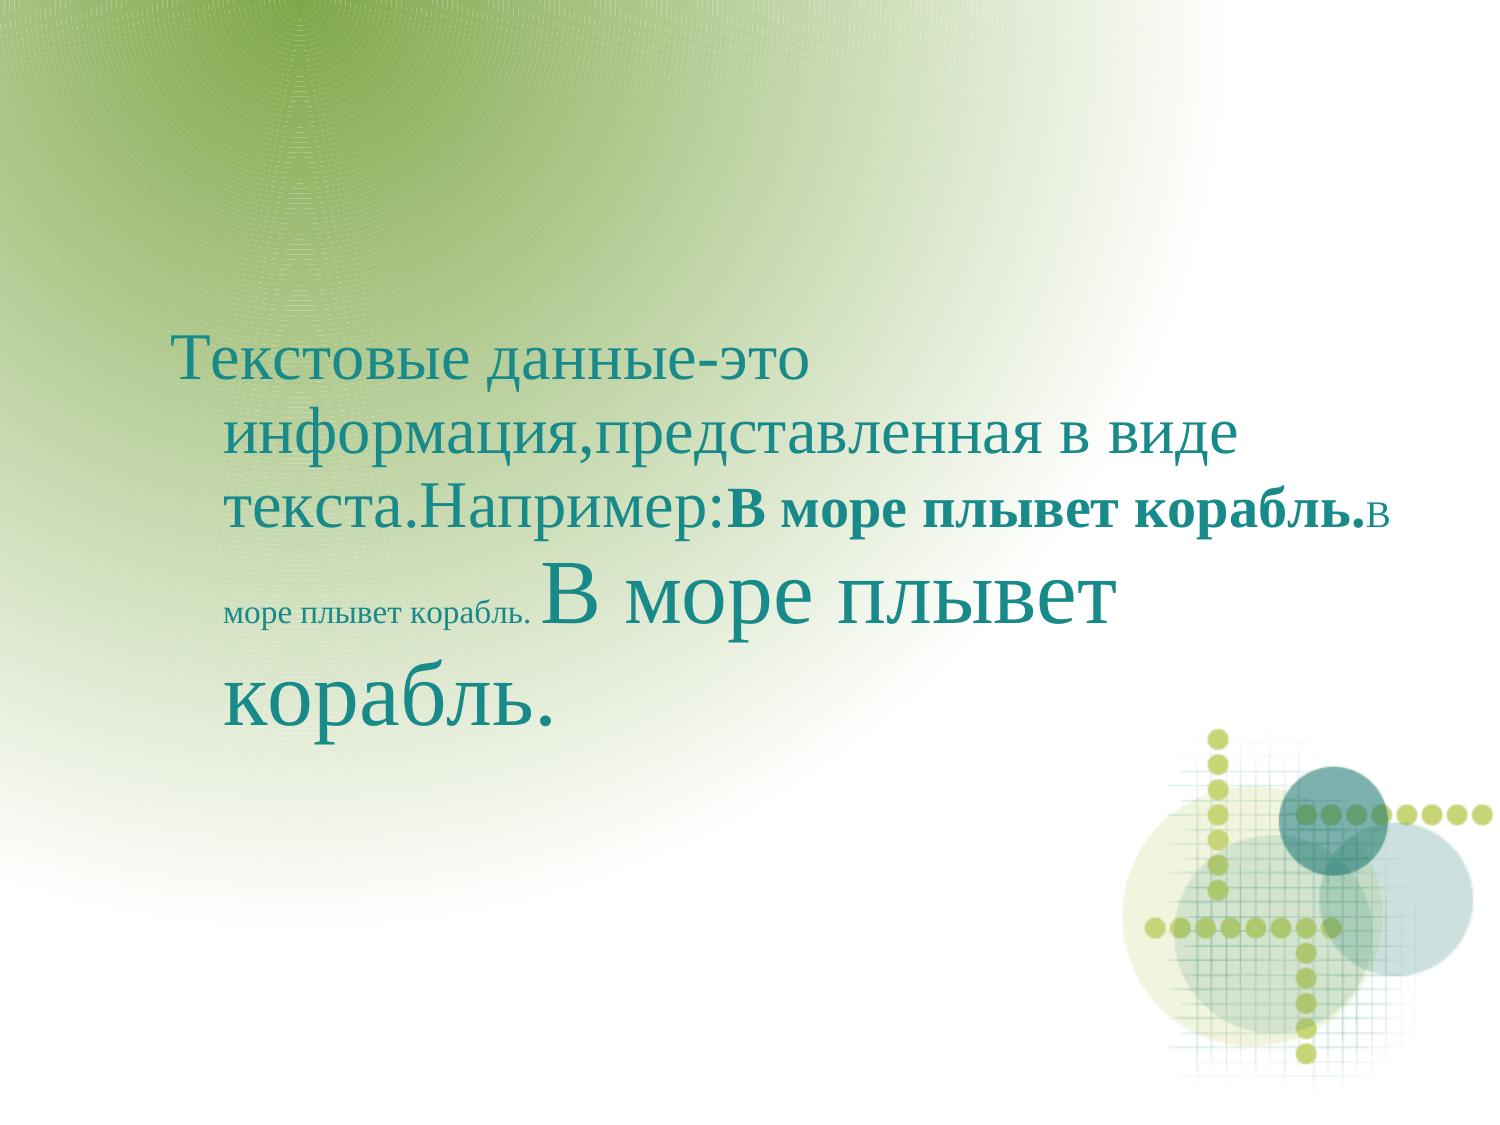

#
Текстовые данные-это информация,представленная в виде текста.Например:В море плывет корабль.В море плывет корабль. В море плывет корабль.